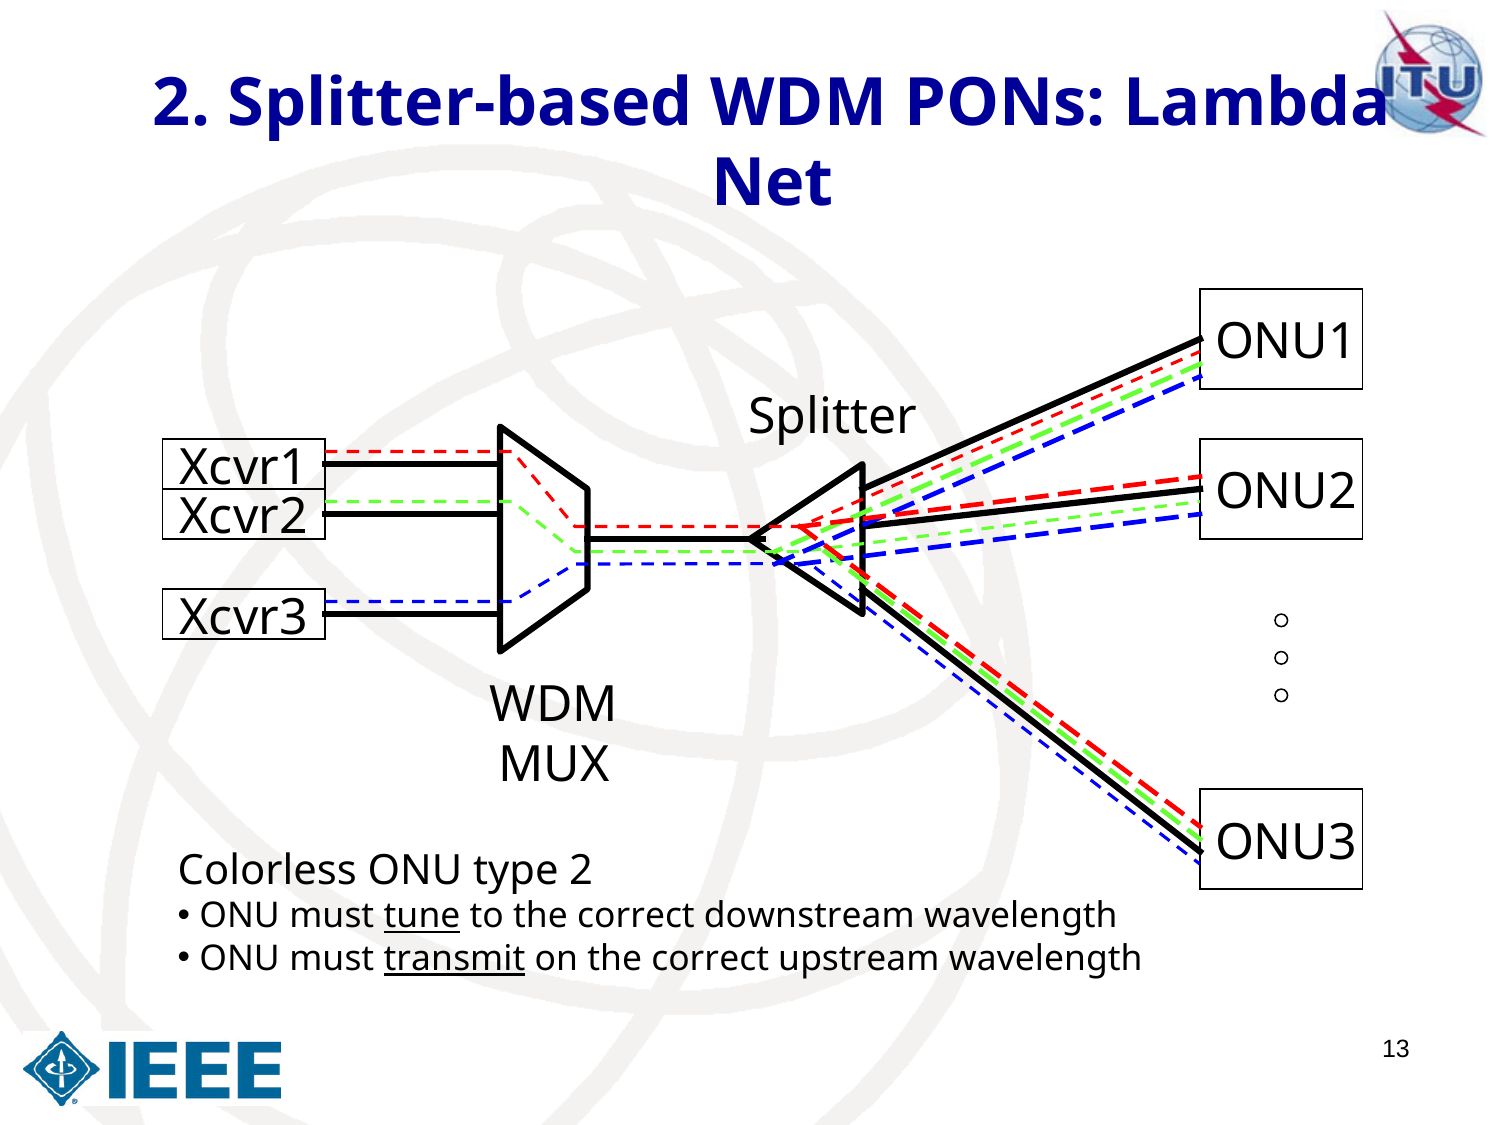

# 2. Splitter-based WDM PONs: Lambda Net
ONU1
Splitter
Xcvr1
ONU2
Xcvr2
Xcvr3
WDM
MUX
ONU3
Colorless ONU type 2
 ONU must tune to the correct downstream wavelength
 ONU must transmit on the correct upstream wavelength